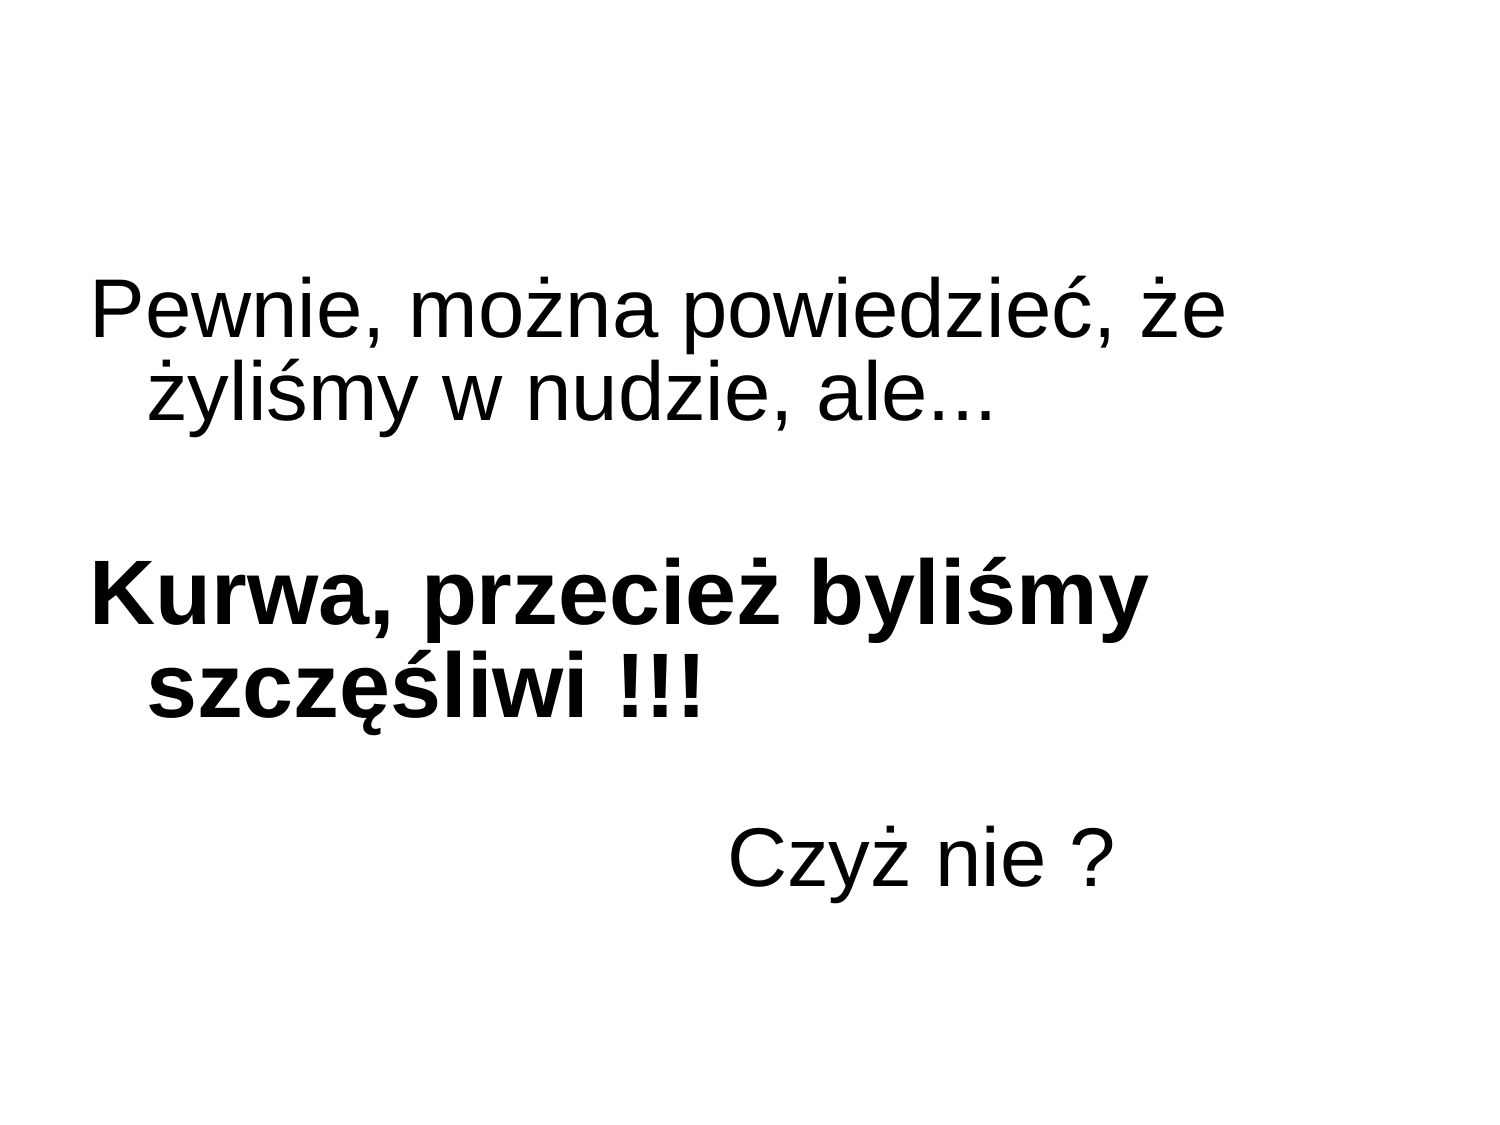

# Pewnie, można powiedzieć, że żyliśmy w nudzie, ale...
Kurwa, przecież byliśmy szczęśliwi !!!
 Czyż nie ?